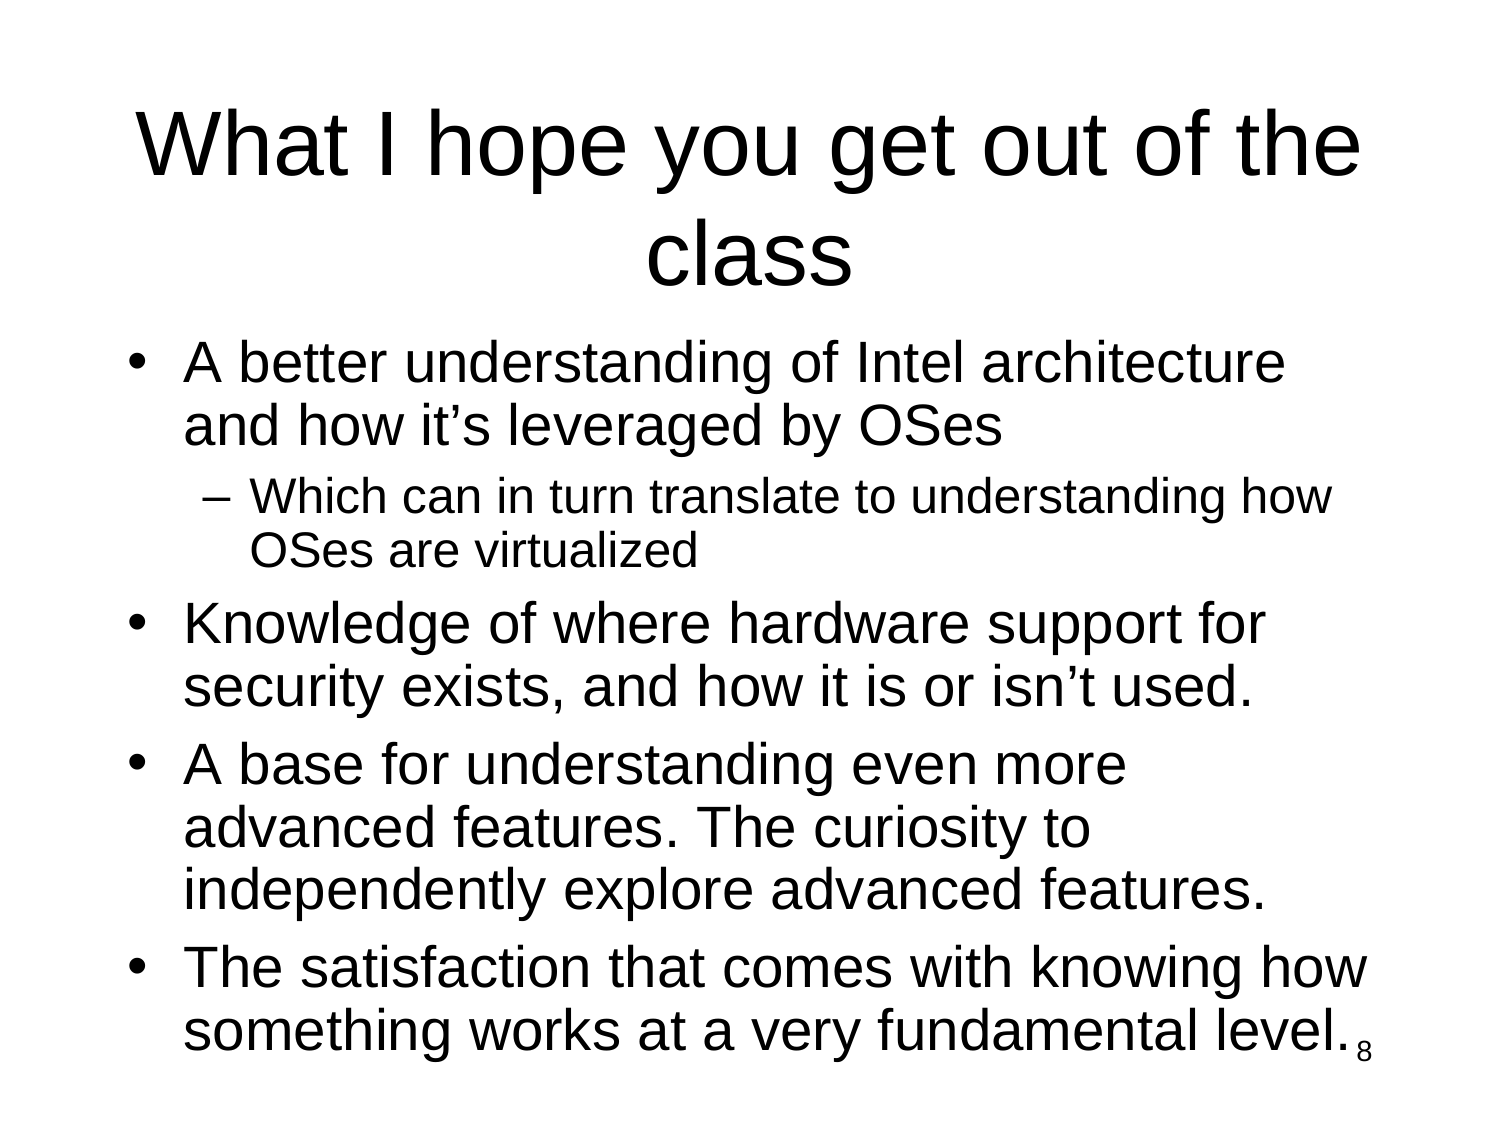

# What I hope you get out of the class
A better understanding of Intel architecture and how it’s leveraged by OSes
Which can in turn translate to understanding how OSes are virtualized
Knowledge of where hardware support for security exists, and how it is or isn’t used.
A base for understanding even more advanced features. The curiosity to independently explore advanced features.
The satisfaction that comes with knowing how something works at a very fundamental level.